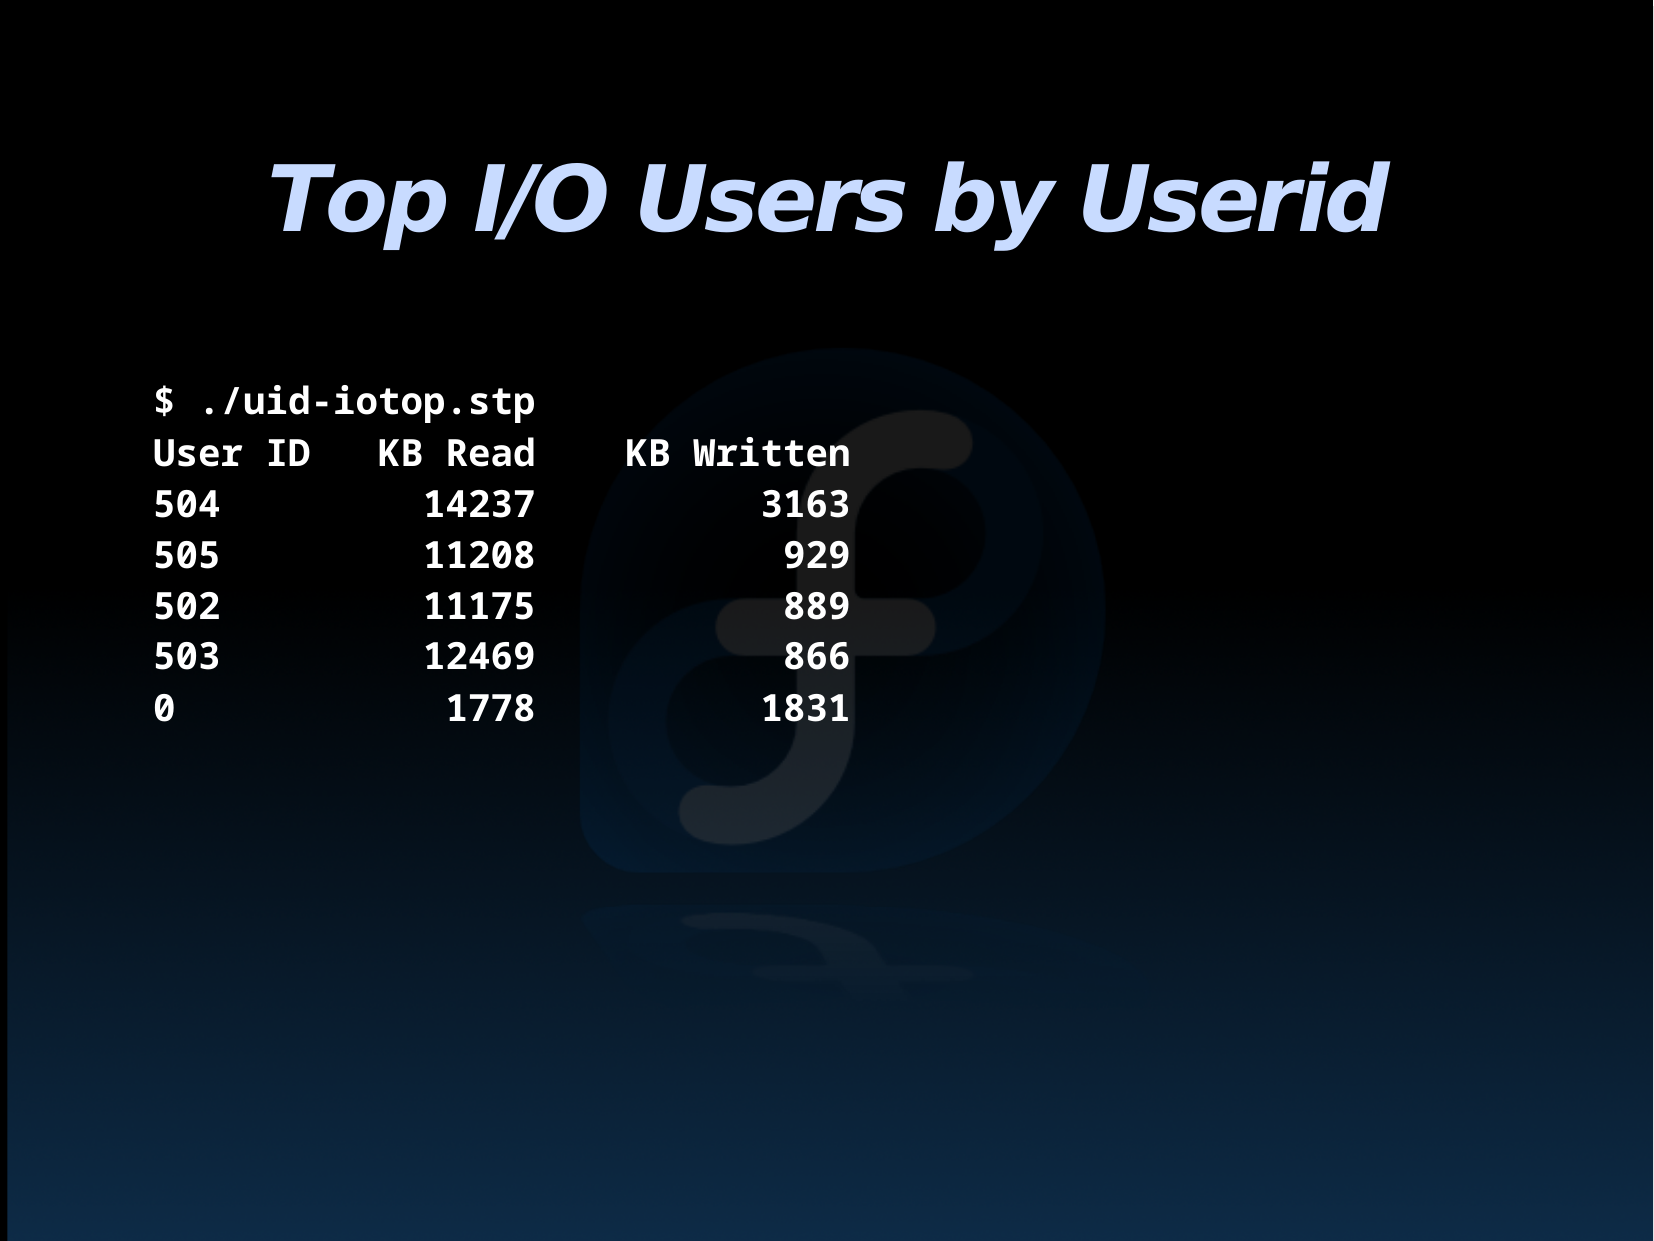

# Top I/O Users by Userid
$ ./uid-iotop.stp
User ID KB Read KB Written
504 14237 3163
505 11208 929
502 11175 889
503 12469 866
0 1778 1831